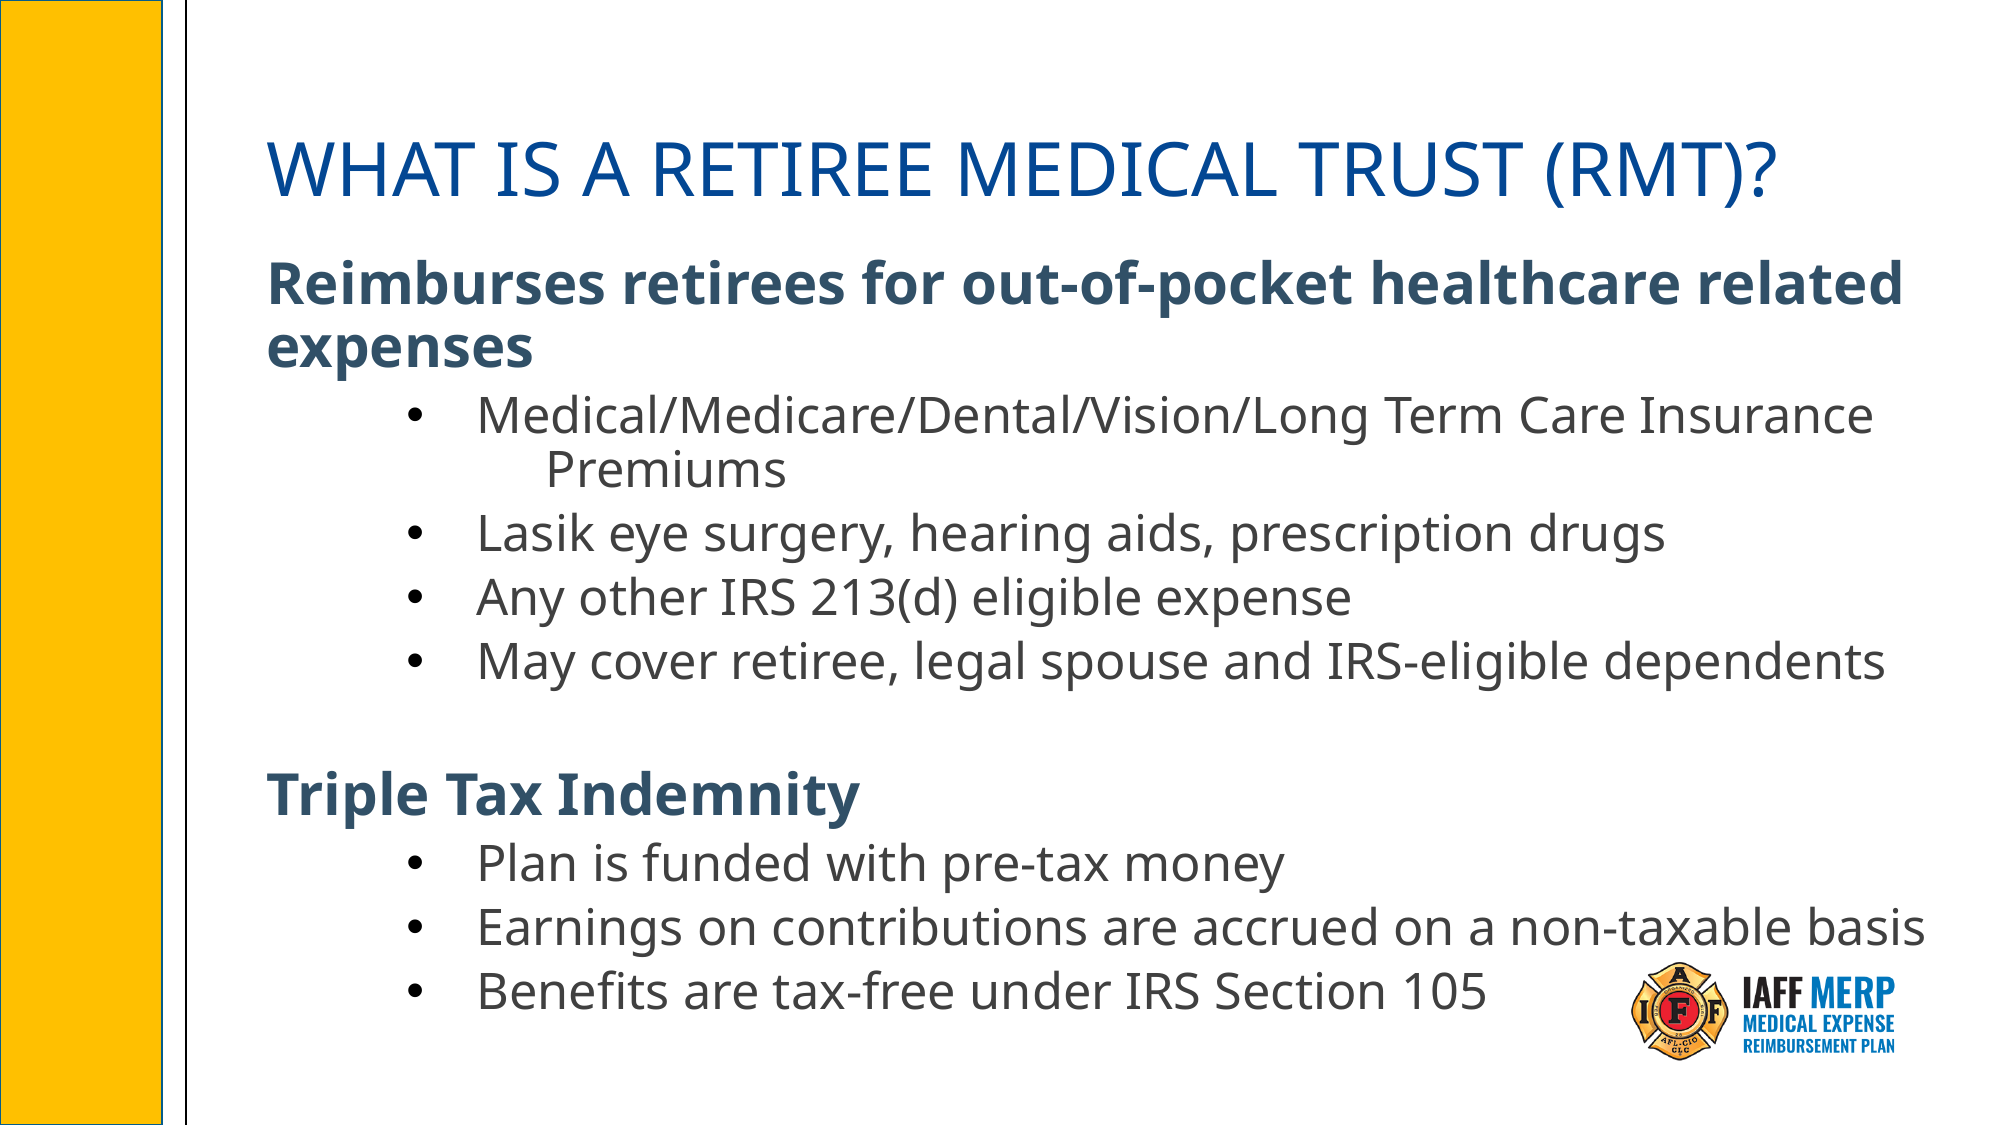

# What is a retiree medical trust (RMT)?
Reimburses retirees for out-of-pocket healthcare related expenses
Medical/Medicare/Dental/Vision/Long Term Care Insurance Premiums
Lasik eye surgery, hearing aids, prescription drugs
Any other IRS 213(d) eligible expense
May cover retiree, legal spouse and IRS-eligible dependents
Triple Tax Indemnity
Plan is funded with pre-tax money
Earnings on contributions are accrued on a non-taxable basis
Benefits are tax-free under IRS Section 105